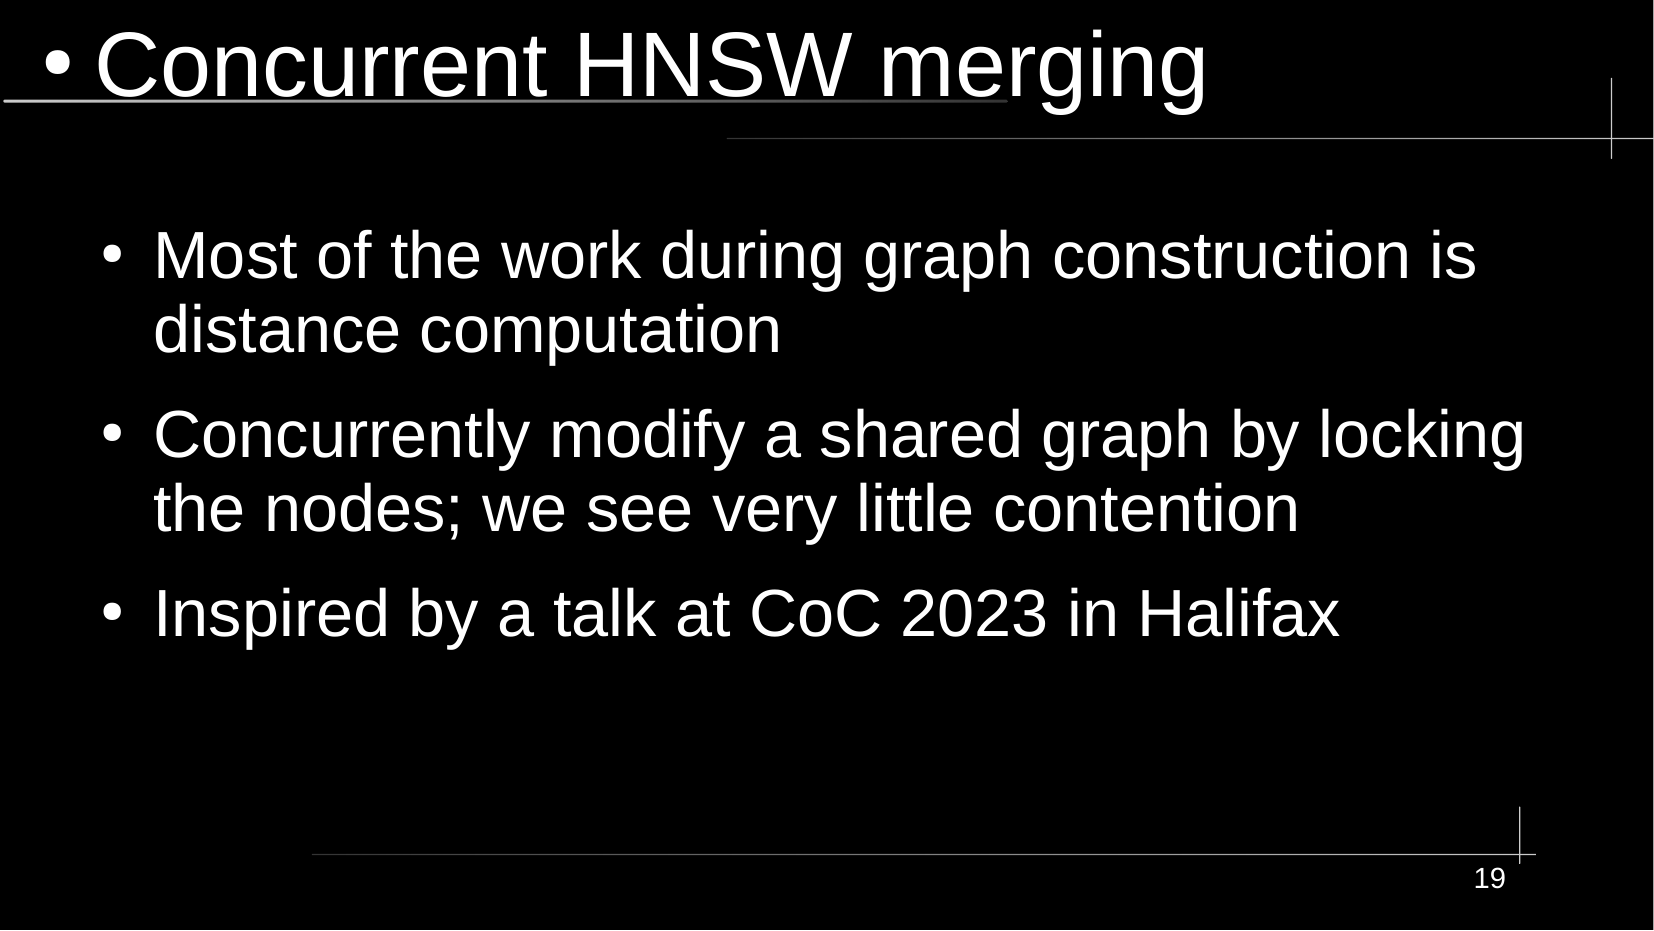

# Concurrent HNSW merging
Most of the work during graph construction is distance computation
Concurrently modify a shared graph by locking the nodes; we see very little contention
Inspired by a talk at CoC 2023 in Halifax
19